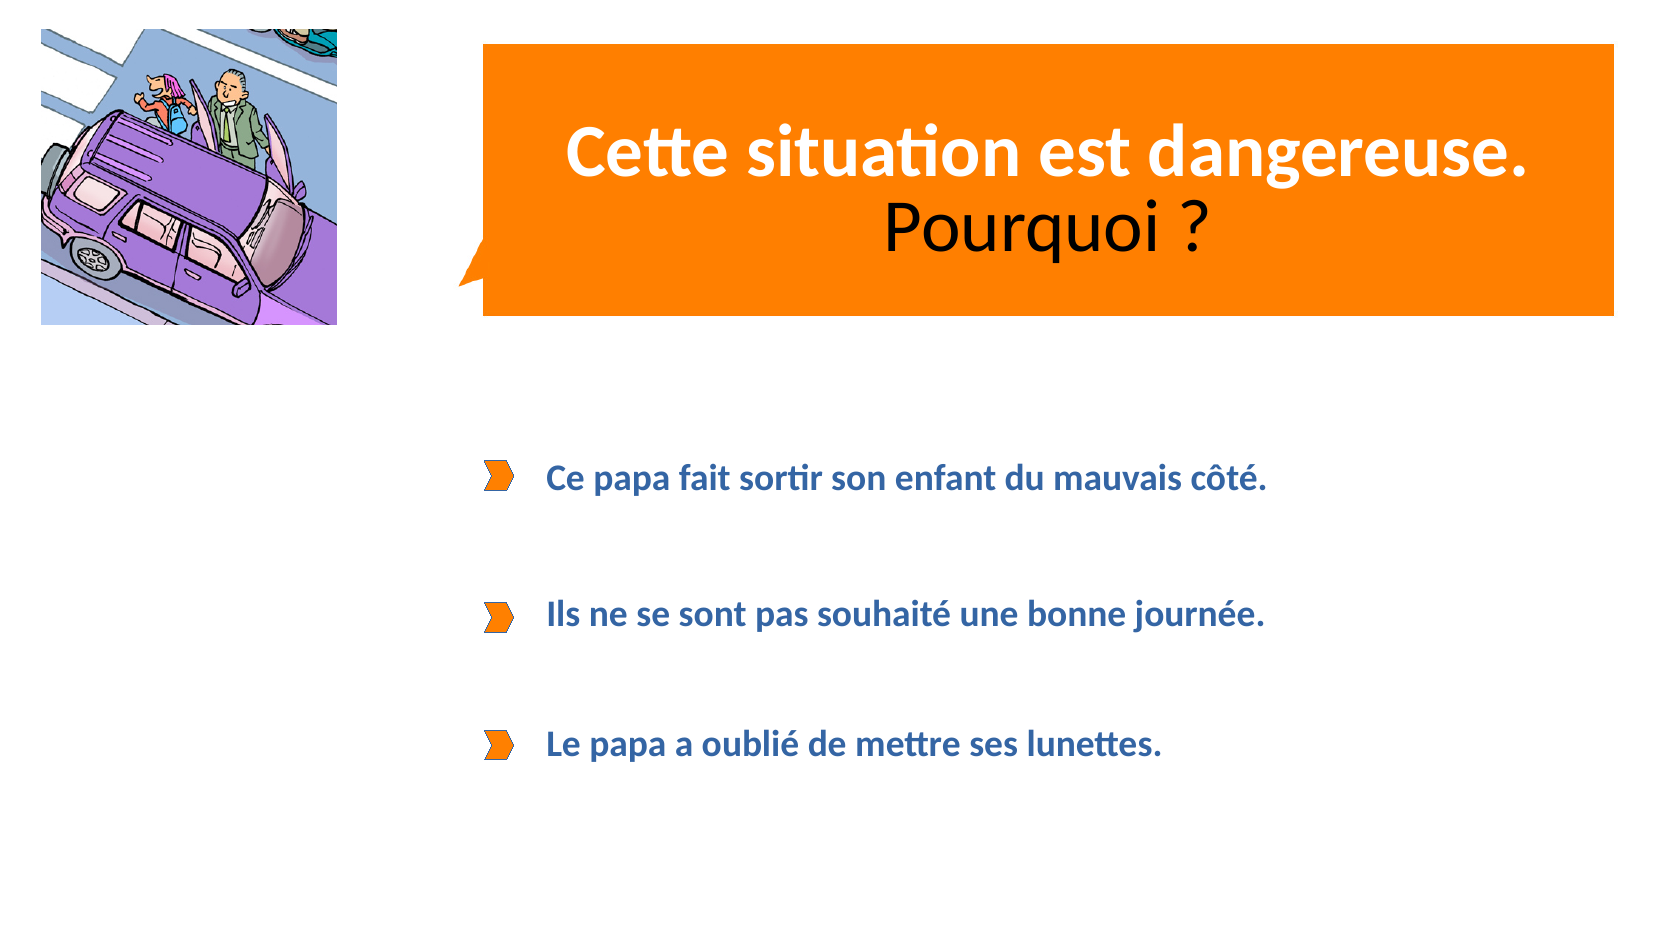

Cette situation est dangereuse.
Pourquoi ?
Ce papa fait sortir son enfant du mauvais côté.
Ils ne se sont pas souhaité une bonne journée.
Le papa a oublié de mettre ses lunettes.